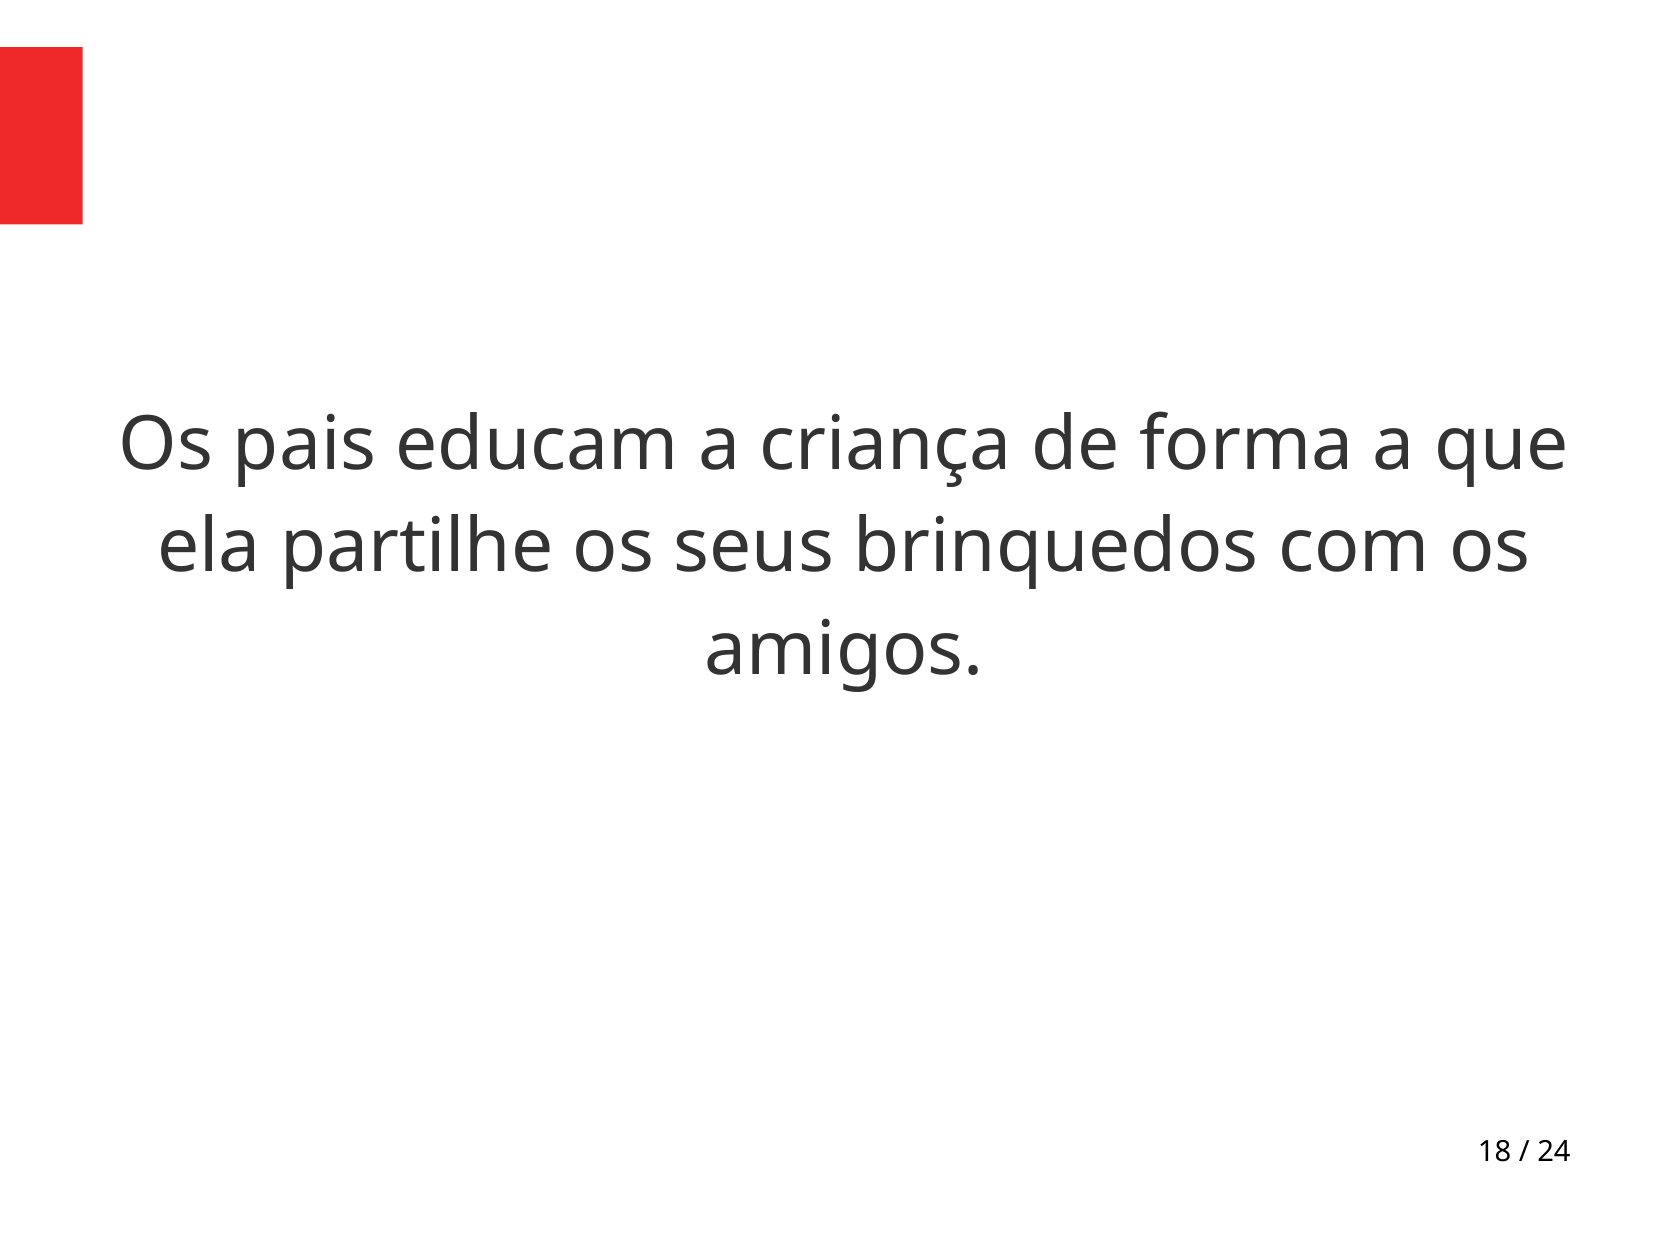

# Os pais educam a criança de forma a que ela partilhe os seus brinquedos com os amigos.
18